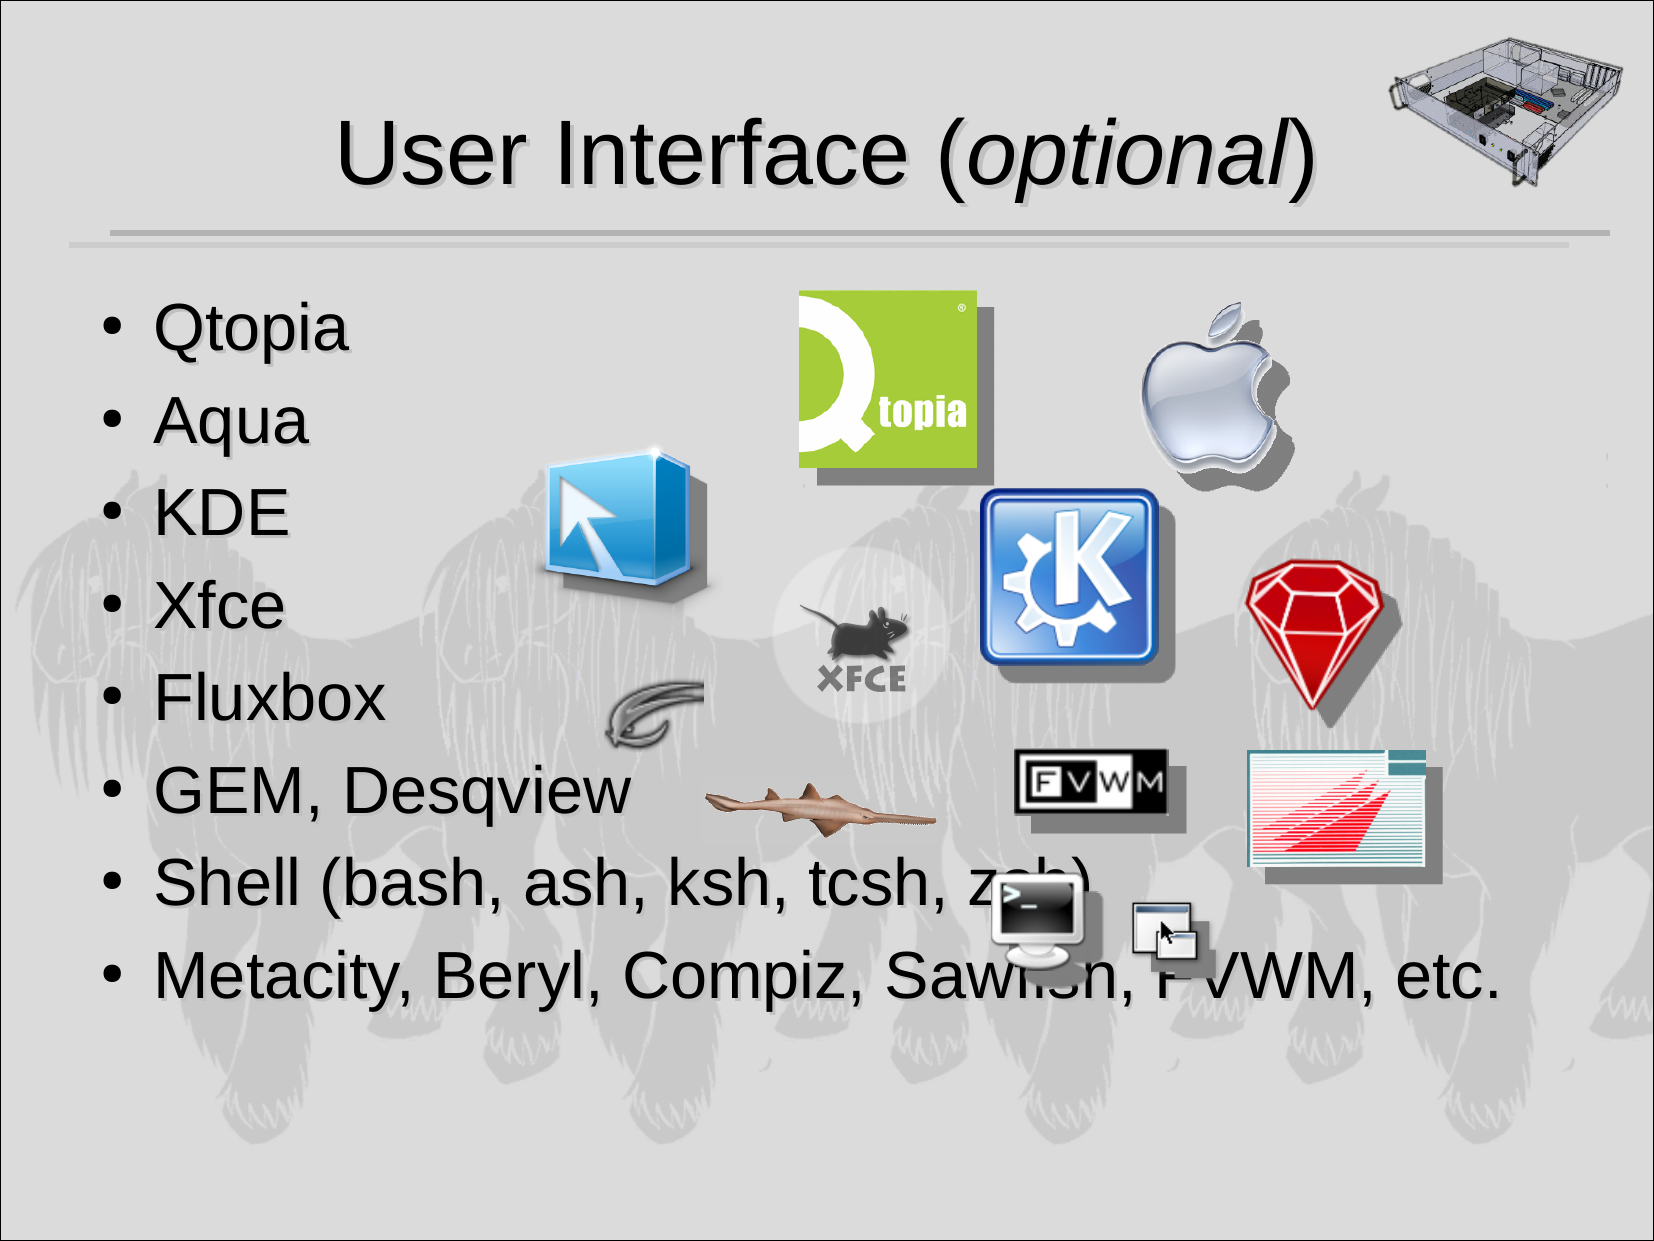

# User Interface (optional)
Qtopia
Aqua
KDE
Xfce
Fluxbox
GEM, Desqview
Shell (bash, ash, ksh, tcsh, zsh)
Metacity, Beryl, Compiz, Sawfish, FVWM, etc.